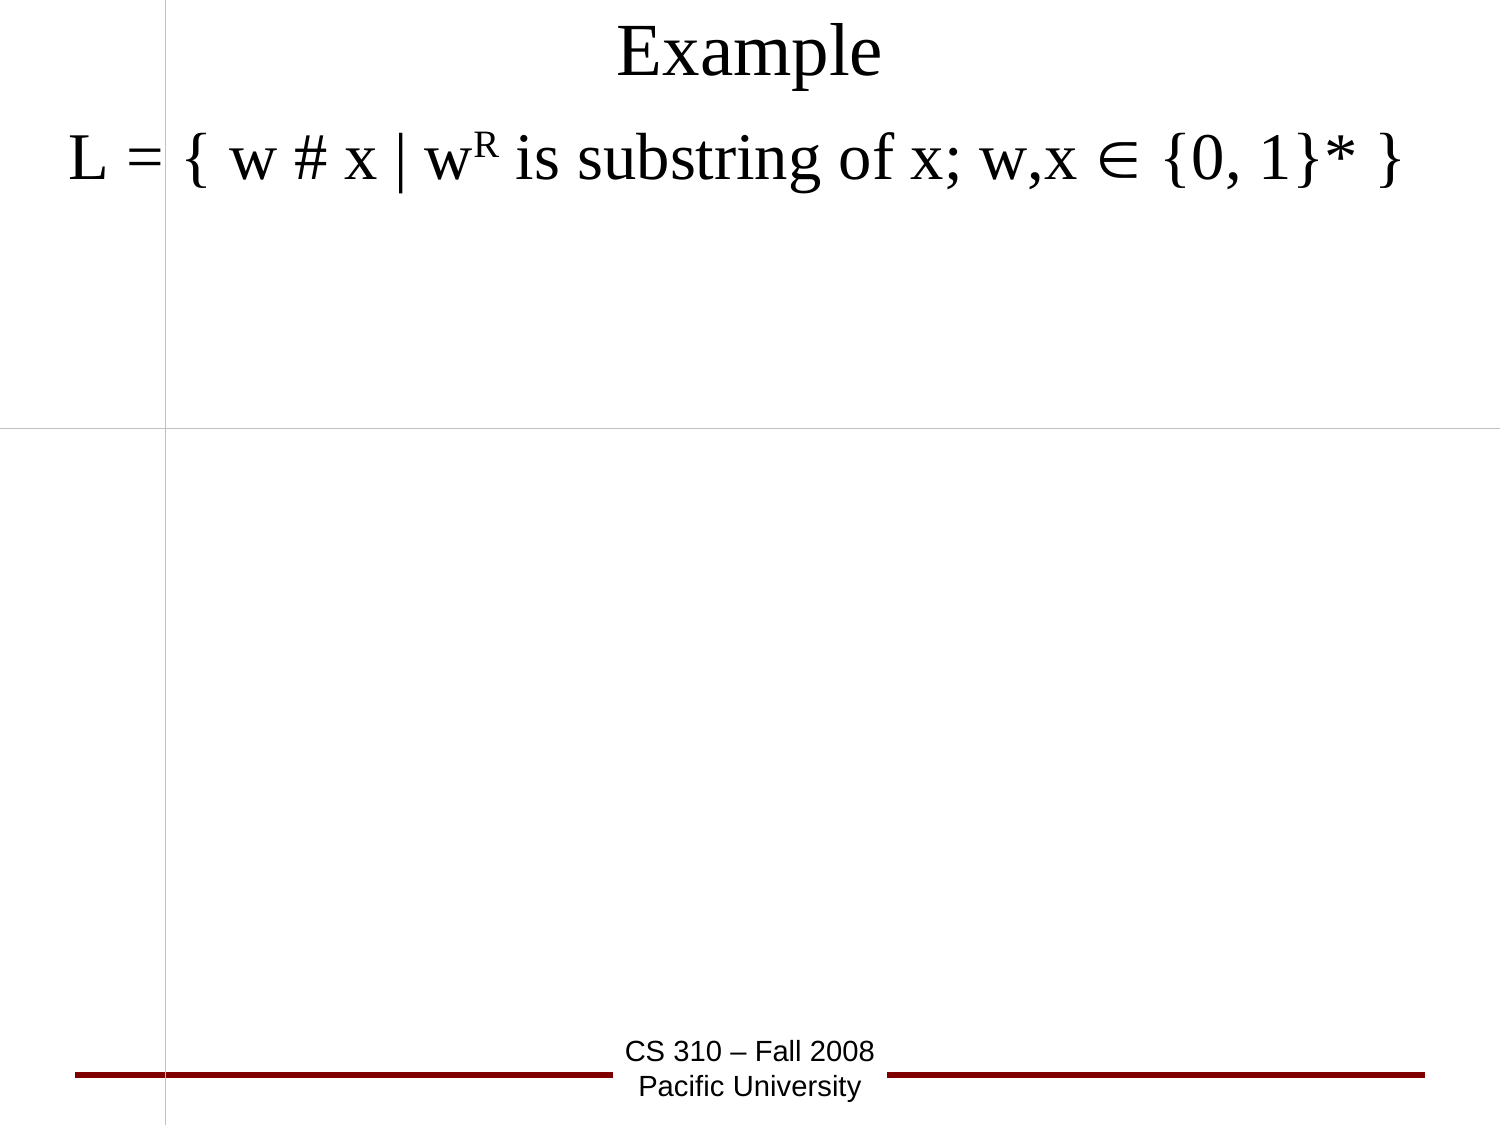

# Example
L = { w # x | wR is substring of x; w,x  {0, 1}* }